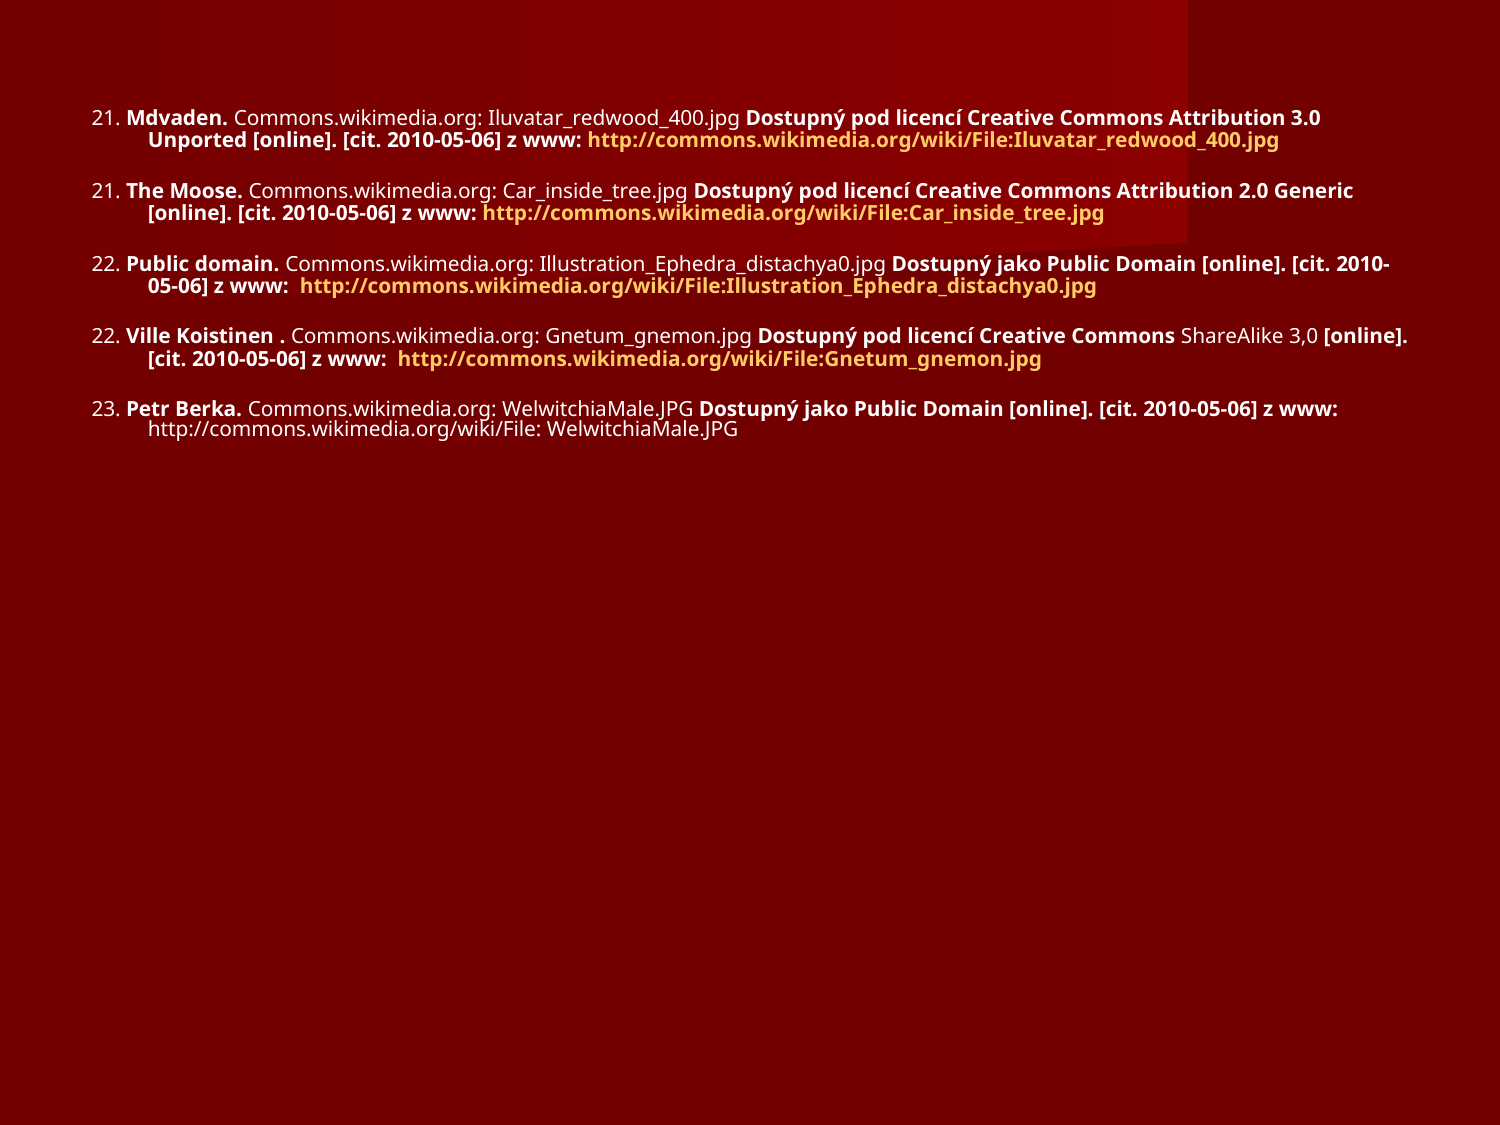

# 21. Mdvaden. Commons.wikimedia.org: Iluvatar_redwood_400.jpg Dostupný pod licencí Creative Commons Attribution 3.0 Unported [online]. [cit. 2010-05-06] z www: http://commons.wikimedia.org/wiki/File:Iluvatar_redwood_400.jpg
21. The Moose. Commons.wikimedia.org: Car_inside_tree.jpg Dostupný pod licencí Creative Commons Attribution 2.0 Generic [online]. [cit. 2010-05-06] z www: http://commons.wikimedia.org/wiki/File:Car_inside_tree.jpg
22. Public domain. Commons.wikimedia.org: Illustration_Ephedra_distachya0.jpg Dostupný jako Public Domain [online]. [cit. 2010-05-06] z www: http://commons.wikimedia.org/wiki/File:Illustration_Ephedra_distachya0.jpg
22. Ville Koistinen . Commons.wikimedia.org: Gnetum_gnemon.jpg Dostupný pod licencí Creative Commons ShareAlike 3,0 [online]. [cit. 2010-05-06] z www: http://commons.wikimedia.org/wiki/File:Gnetum_gnemon.jpg
23. Petr Berka. Commons.wikimedia.org: WelwitchiaMale.JPG Dostupný jako Public Domain [online]. [cit. 2010-05-06] z www: http://commons.wikimedia.org/wiki/File: WelwitchiaMale.JPG